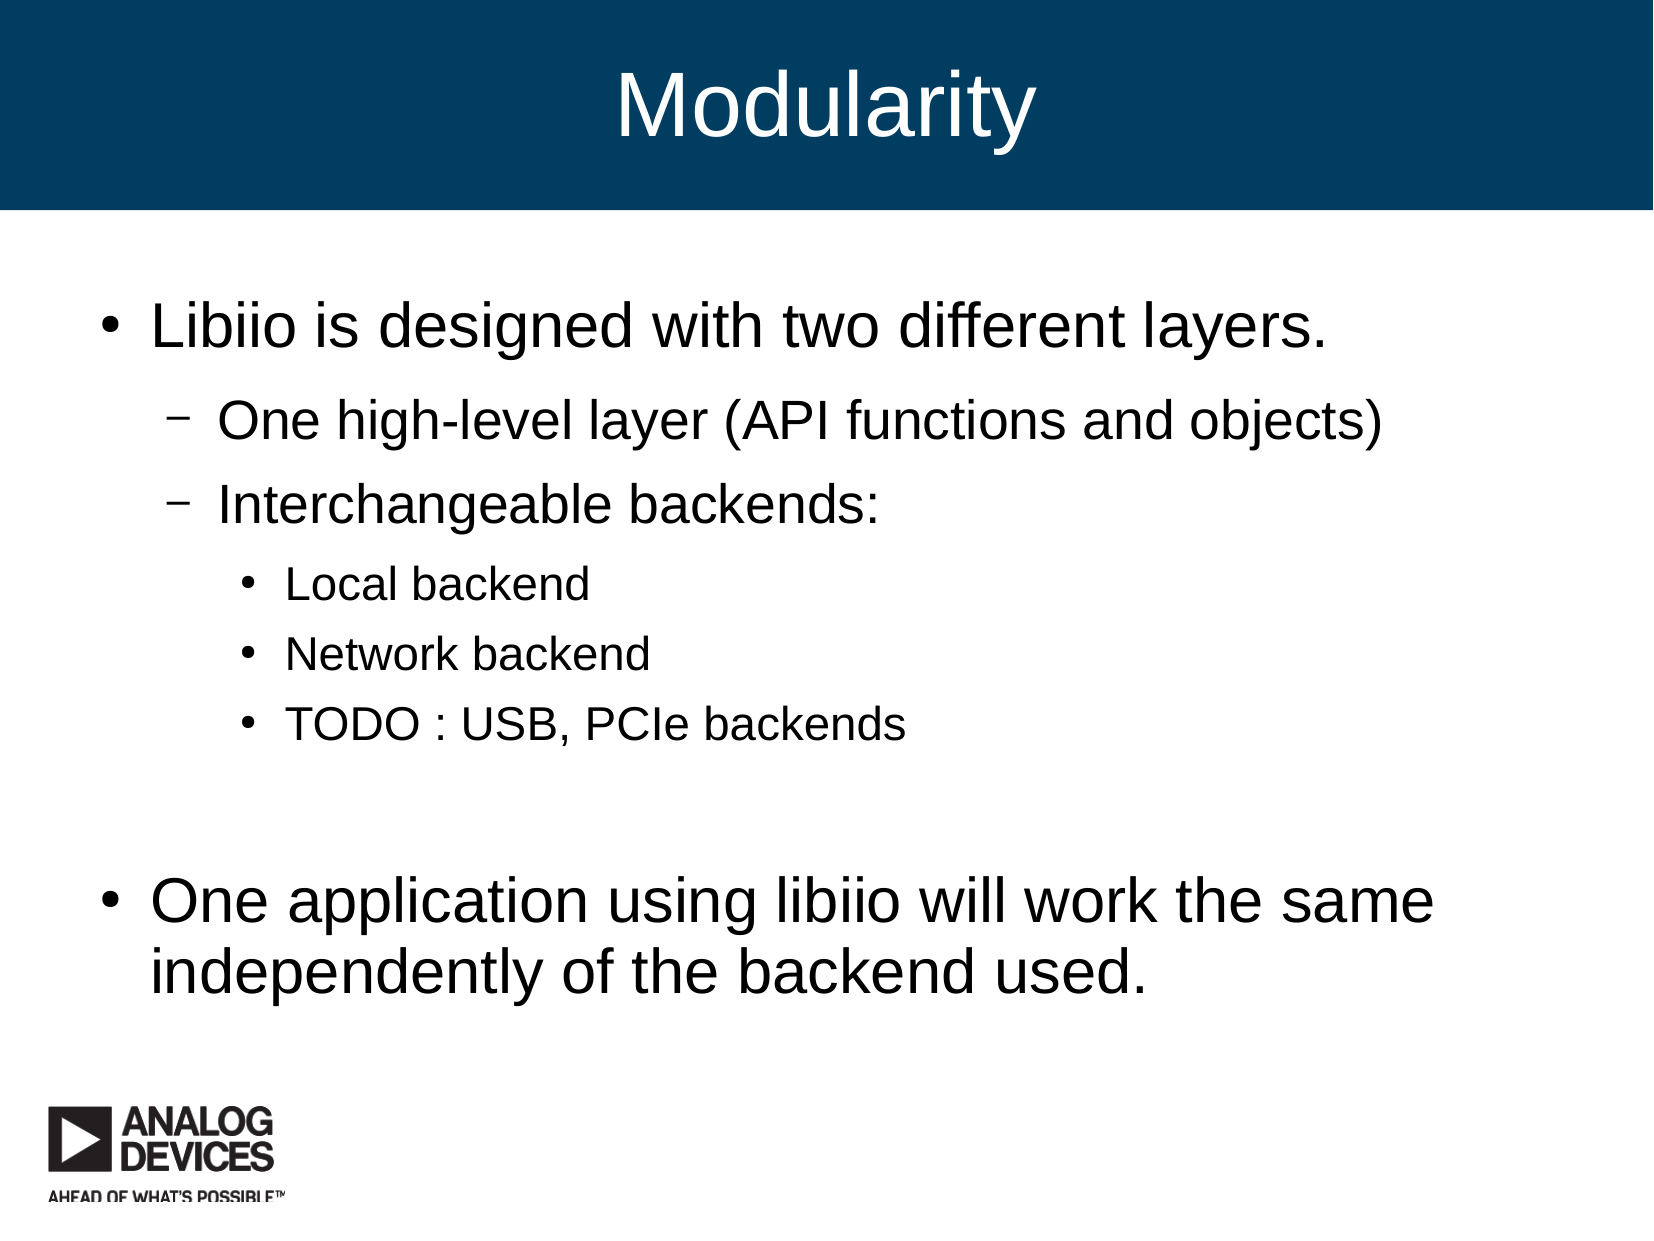

# Modularity
Libiio is designed with two different layers.
One high-level layer (API functions and objects)
Interchangeable backends:
Local backend
Network backend
TODO : USB, PCIe backends
One application using libiio will work the same independently of the backend used.